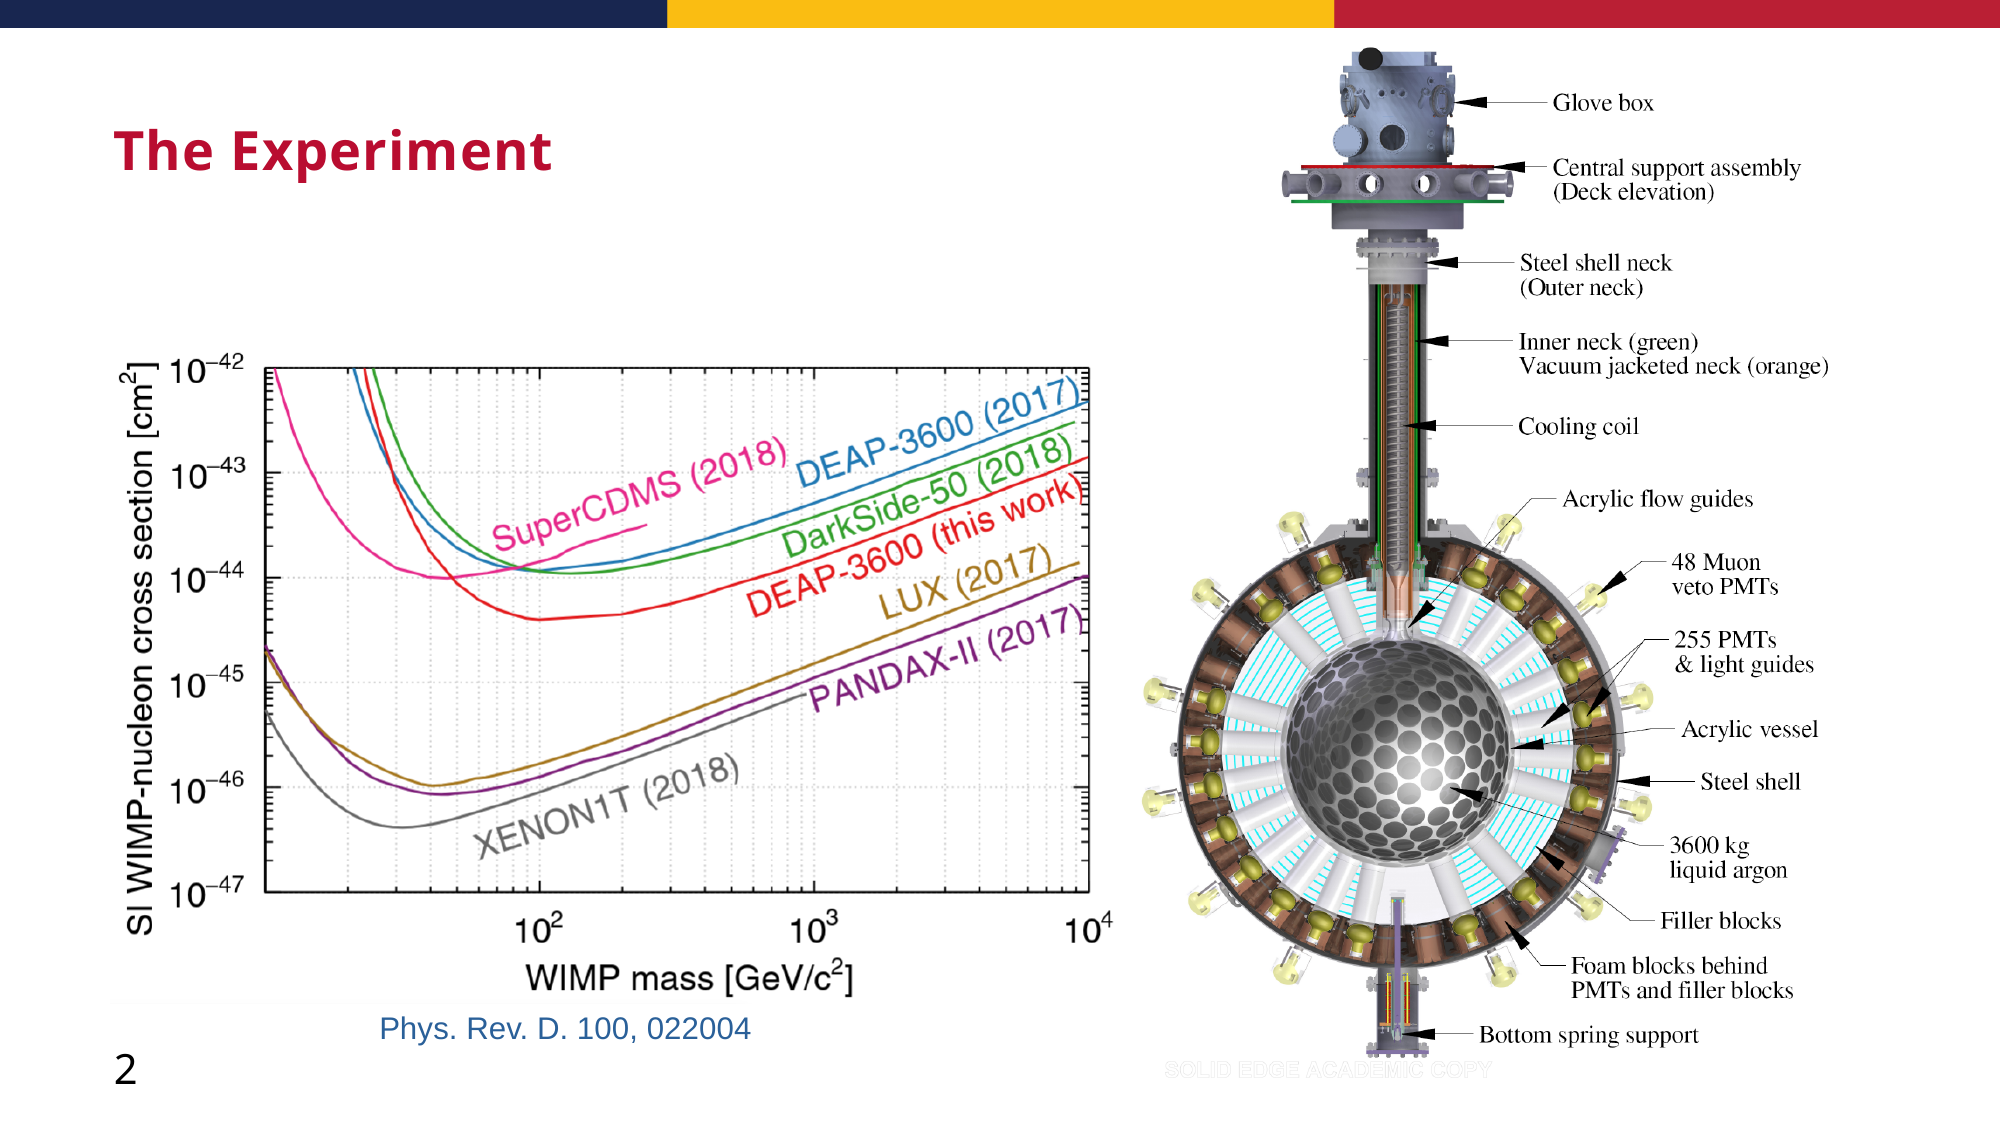

# The Experiment
Phys. Rev. D. 100, 022004